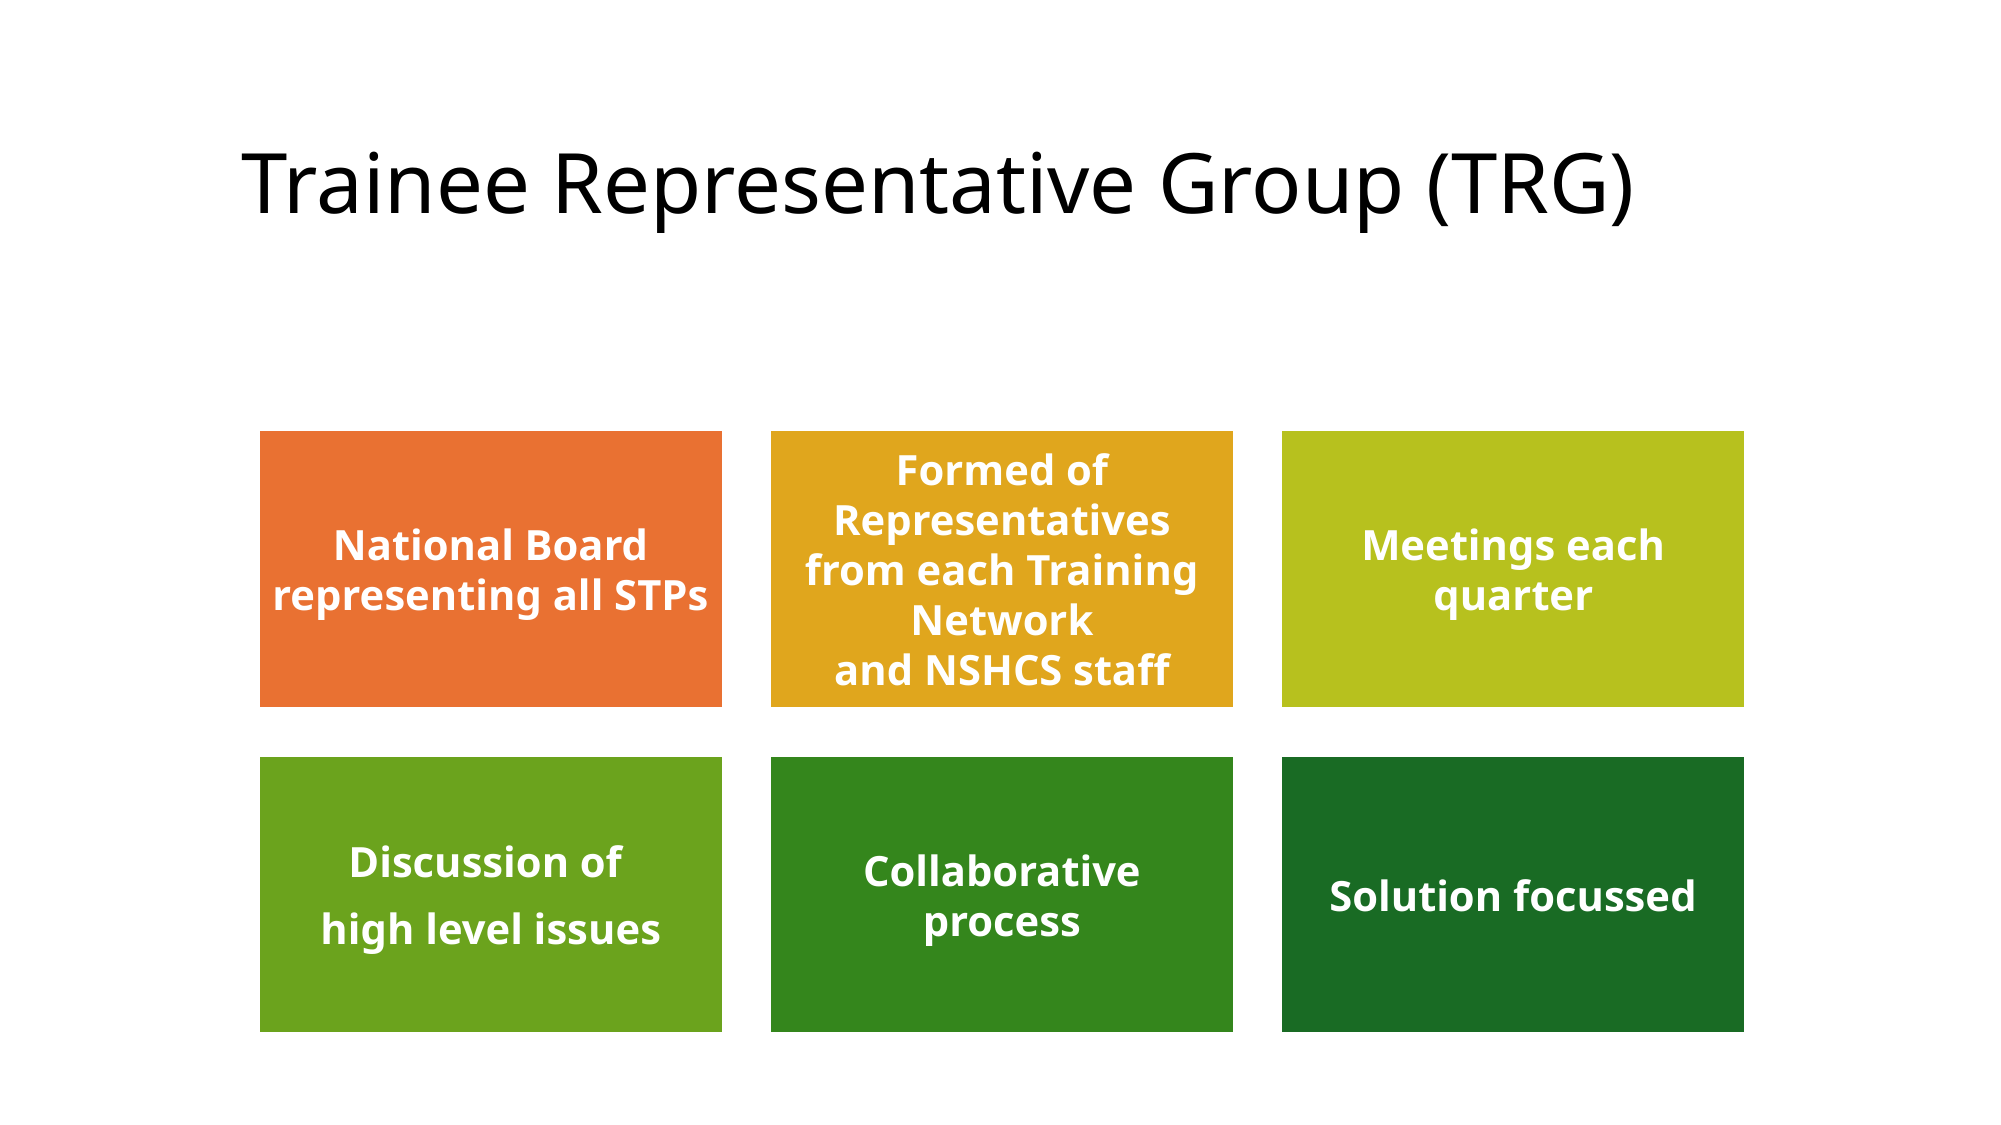

# Trainee Representative Group (TRG)
National Board representing all STPs
Formed of
Representatives from each Training Network
and NSHCS staff
Meetings each quarter
Discussion of
high level issues
Collaborative process
Solution focussed